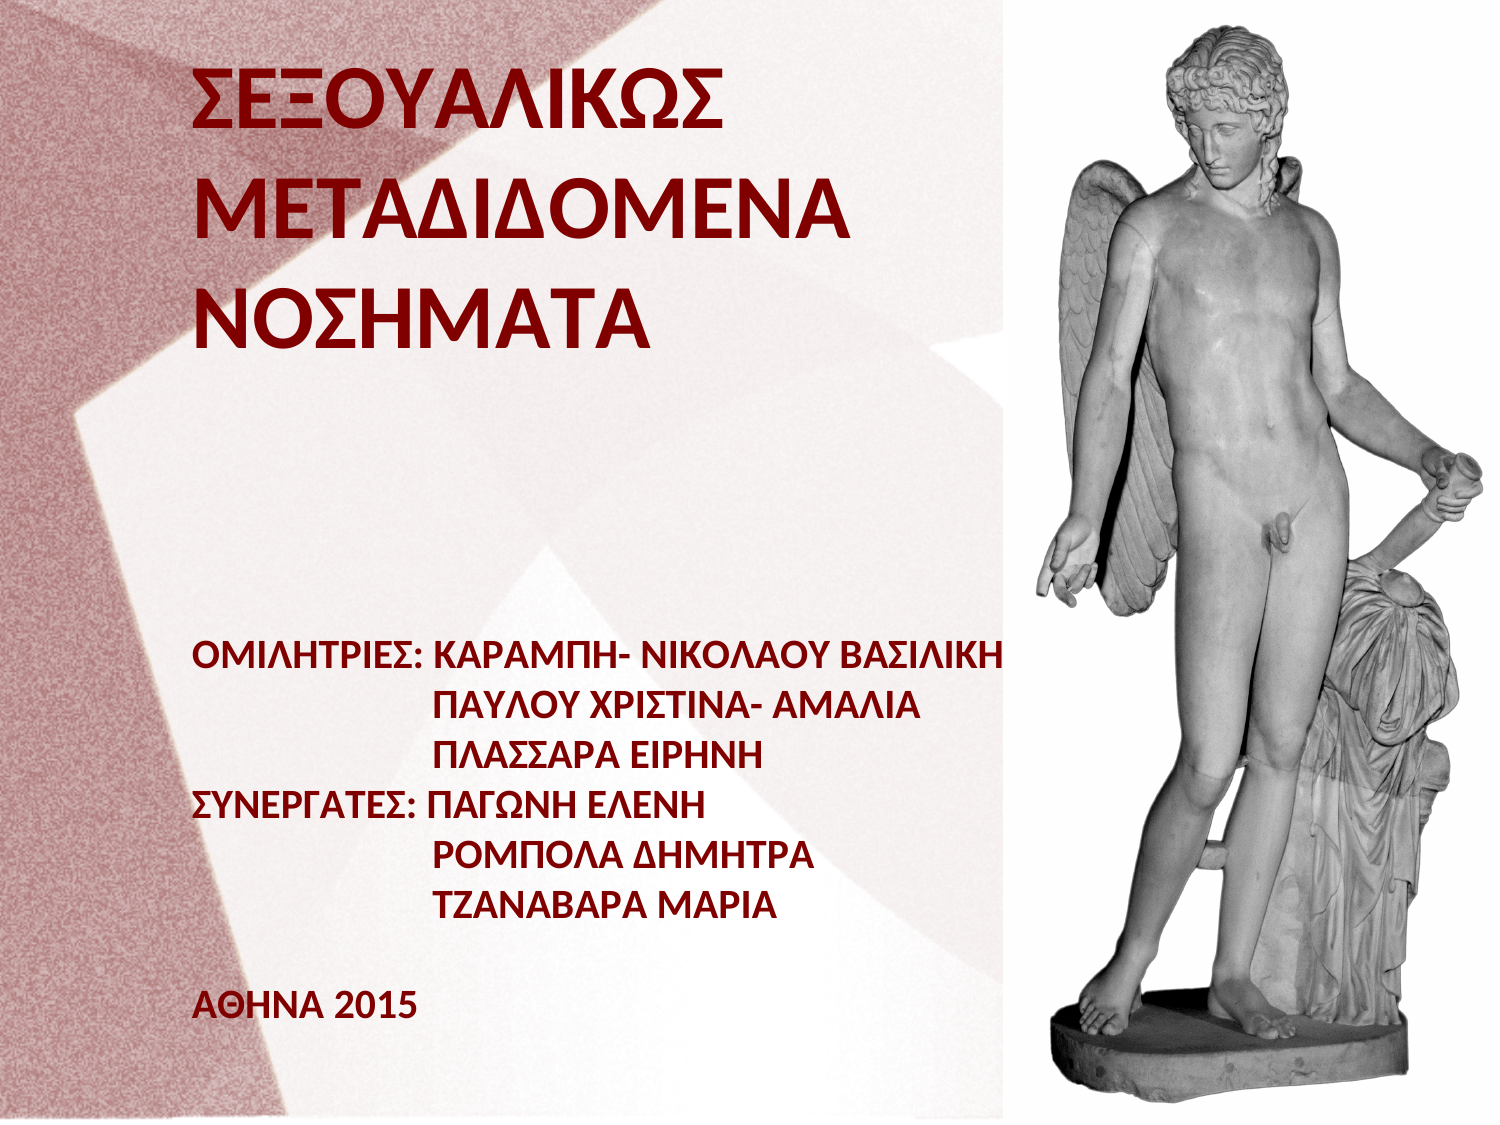

# ΣΕΞΟΥΑΛΙΚΩΣ ΜΕΤΑΔΙΔΟΜΕΝΑ ΝΟΣΗΜΑΤΑ ΟΜΙΛΗΤΡΙΕΣ: ΚΑΡΑΜΠΗ- ΝΙΚΟΛΑΟΥ ΒΑΣΙΛΙΚΗ ΠΑΥΛΟΥ ΧΡΙΣΤΙΝΑ- ΑΜΑΛΙΑ ΠΛΑΣΣΑΡΑ ΕΙΡΗΝΗ ΣΥΝΕΡΓΑΤΕΣ: ΠΑΓΩΝΗ ΕΛΕΝΗ ΡΟΜΠΟΛΑ ΔΗΜΗΤΡΑ ΤΖΑΝΑΒΑΡΑ ΜΑΡΙΑ ΑΘΗΝΑ 2015